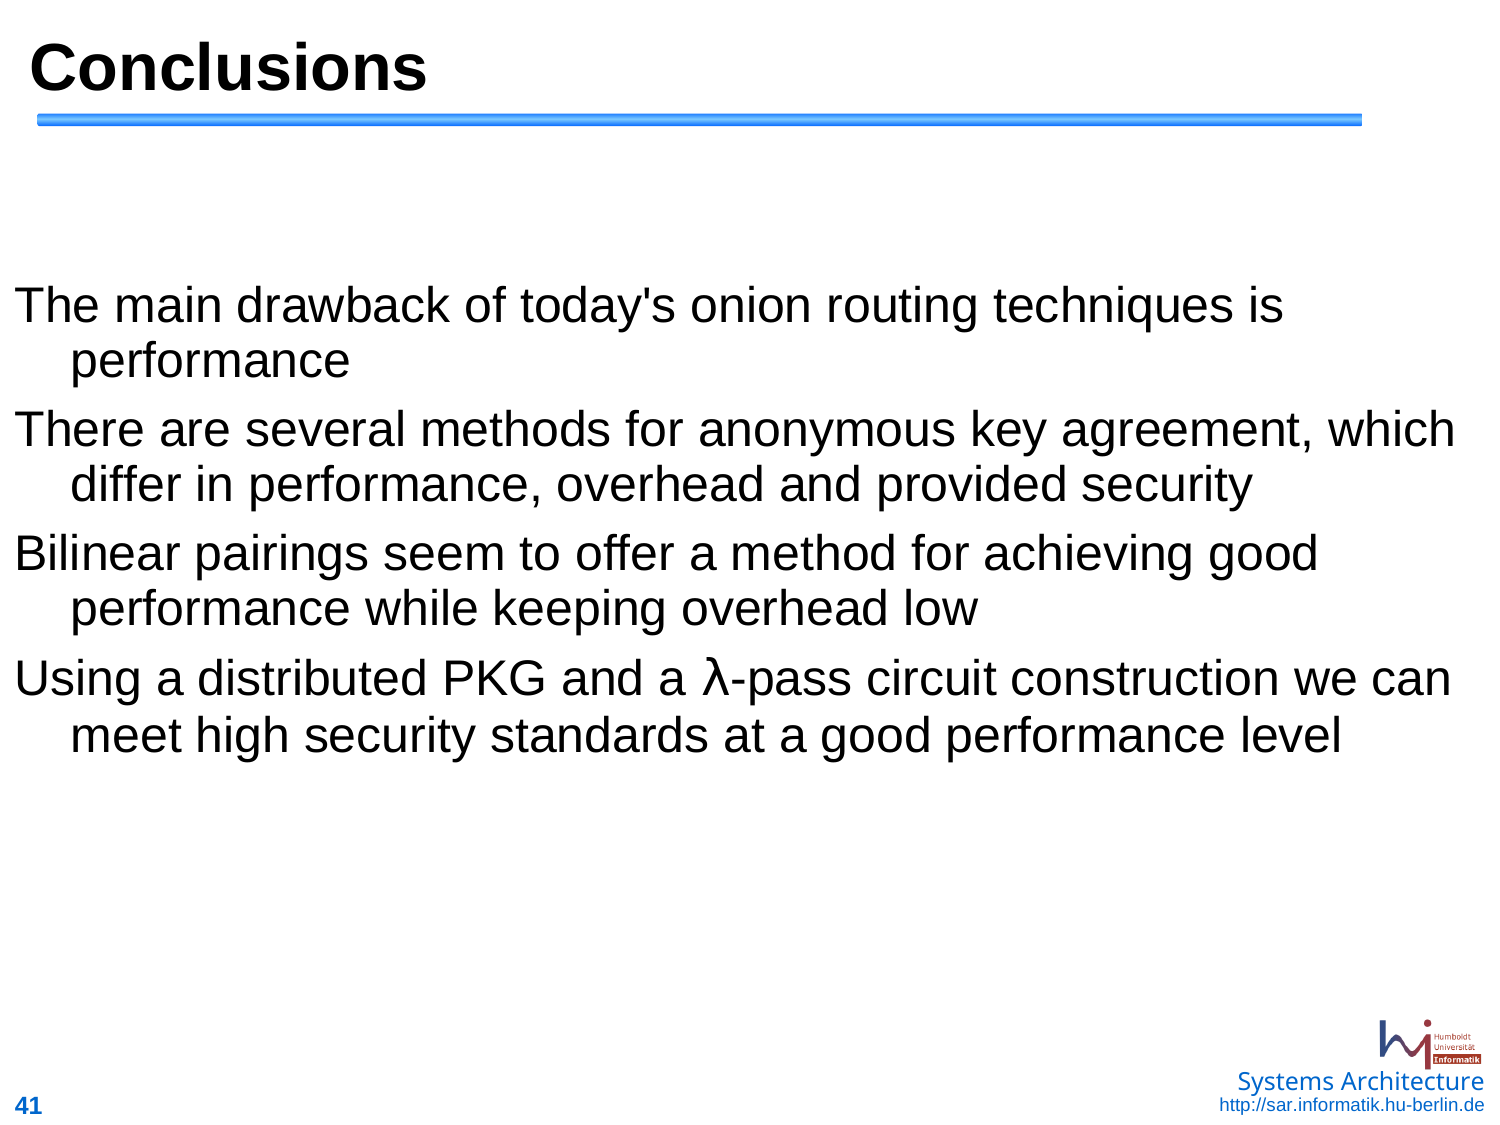

# Conclusions
The main drawback of today's onion routing techniques is performance
There are several methods for anonymous key agreement, which differ in performance, overhead and provided security
Bilinear pairings seem to offer a method for achieving good performance while keeping overhead low
Using a distributed PKG and a λ-pass circuit construction we can meet high security standards at a good performance level